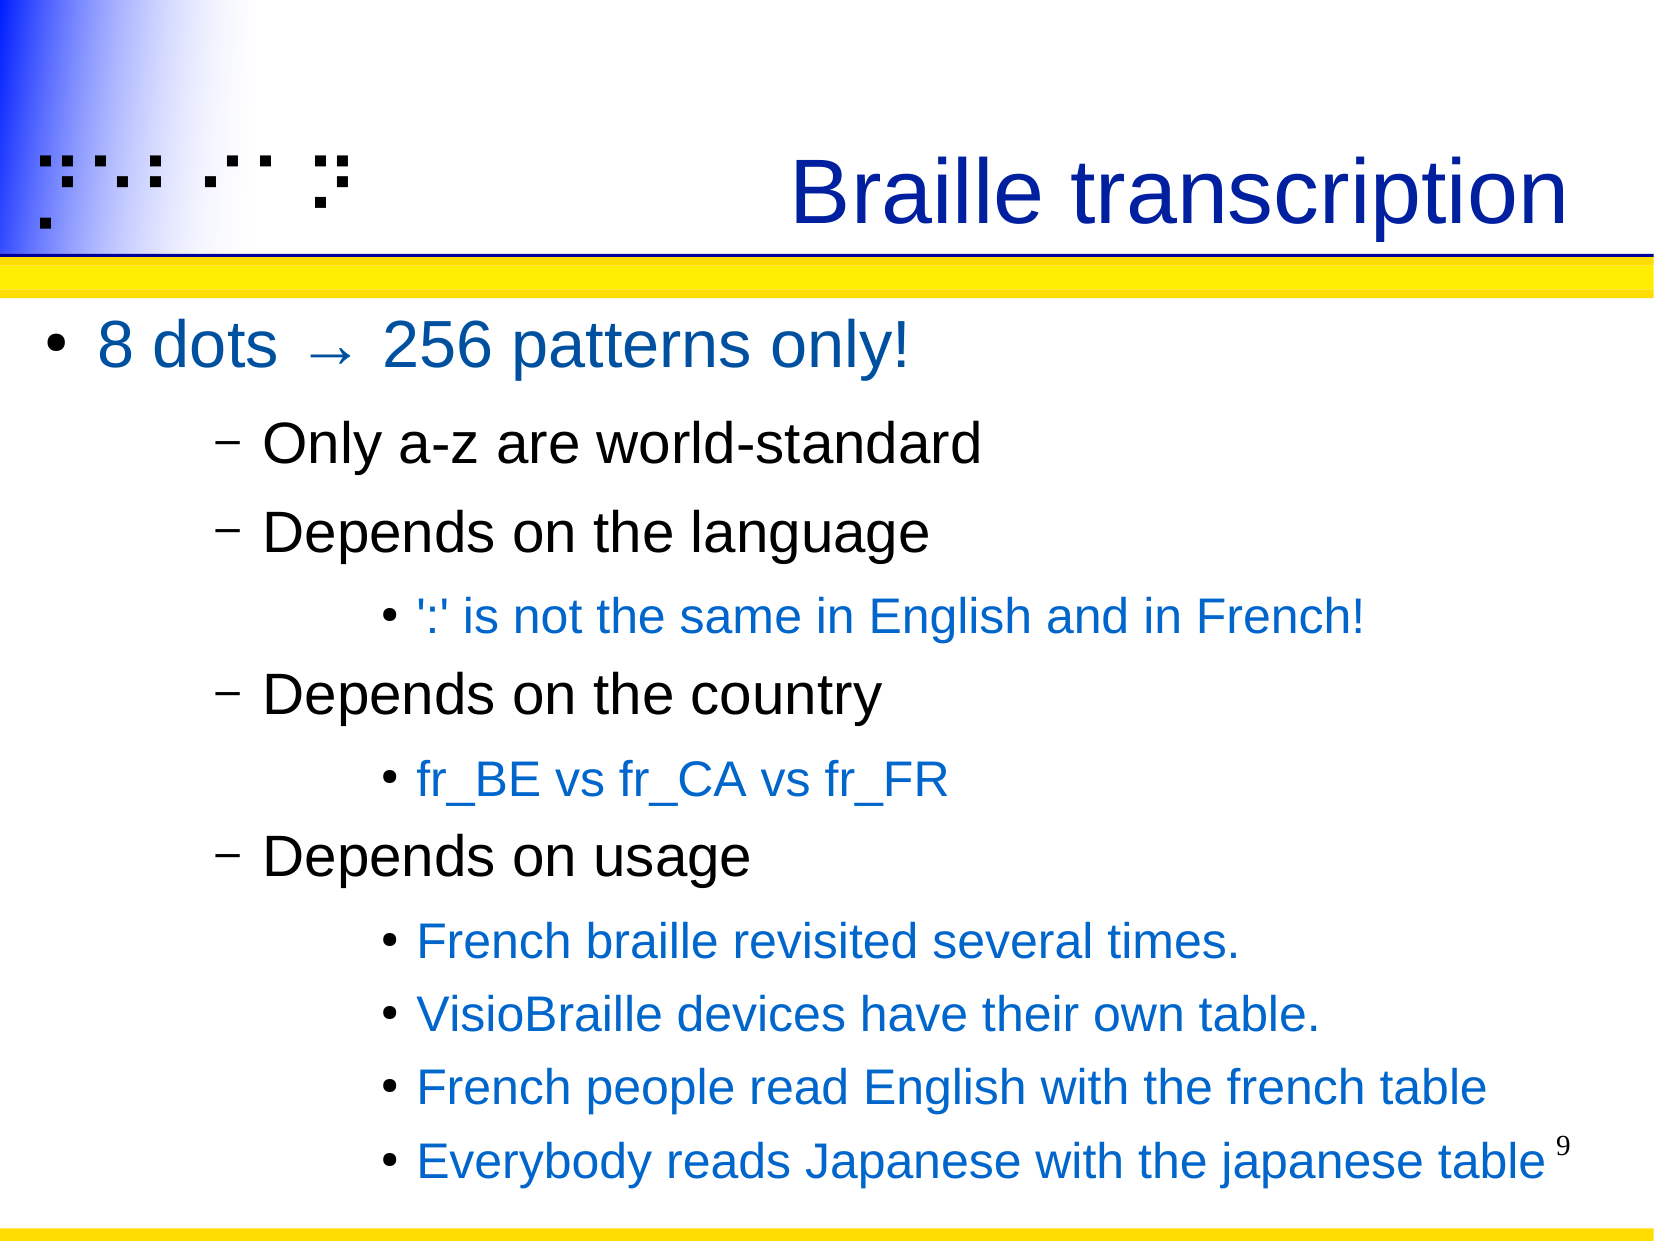

# Braille transcription
8 dots → 256 patterns only!
Only a-z are world-standard
Depends on the language
':' is not the same in English and in French!
Depends on the country
fr_BE vs fr_CA vs fr_FR
Depends on usage
French braille revisited several times.
VisioBraille devices have their own table.
French people read English with the french table
Everybody reads Japanese with the japanese table
9